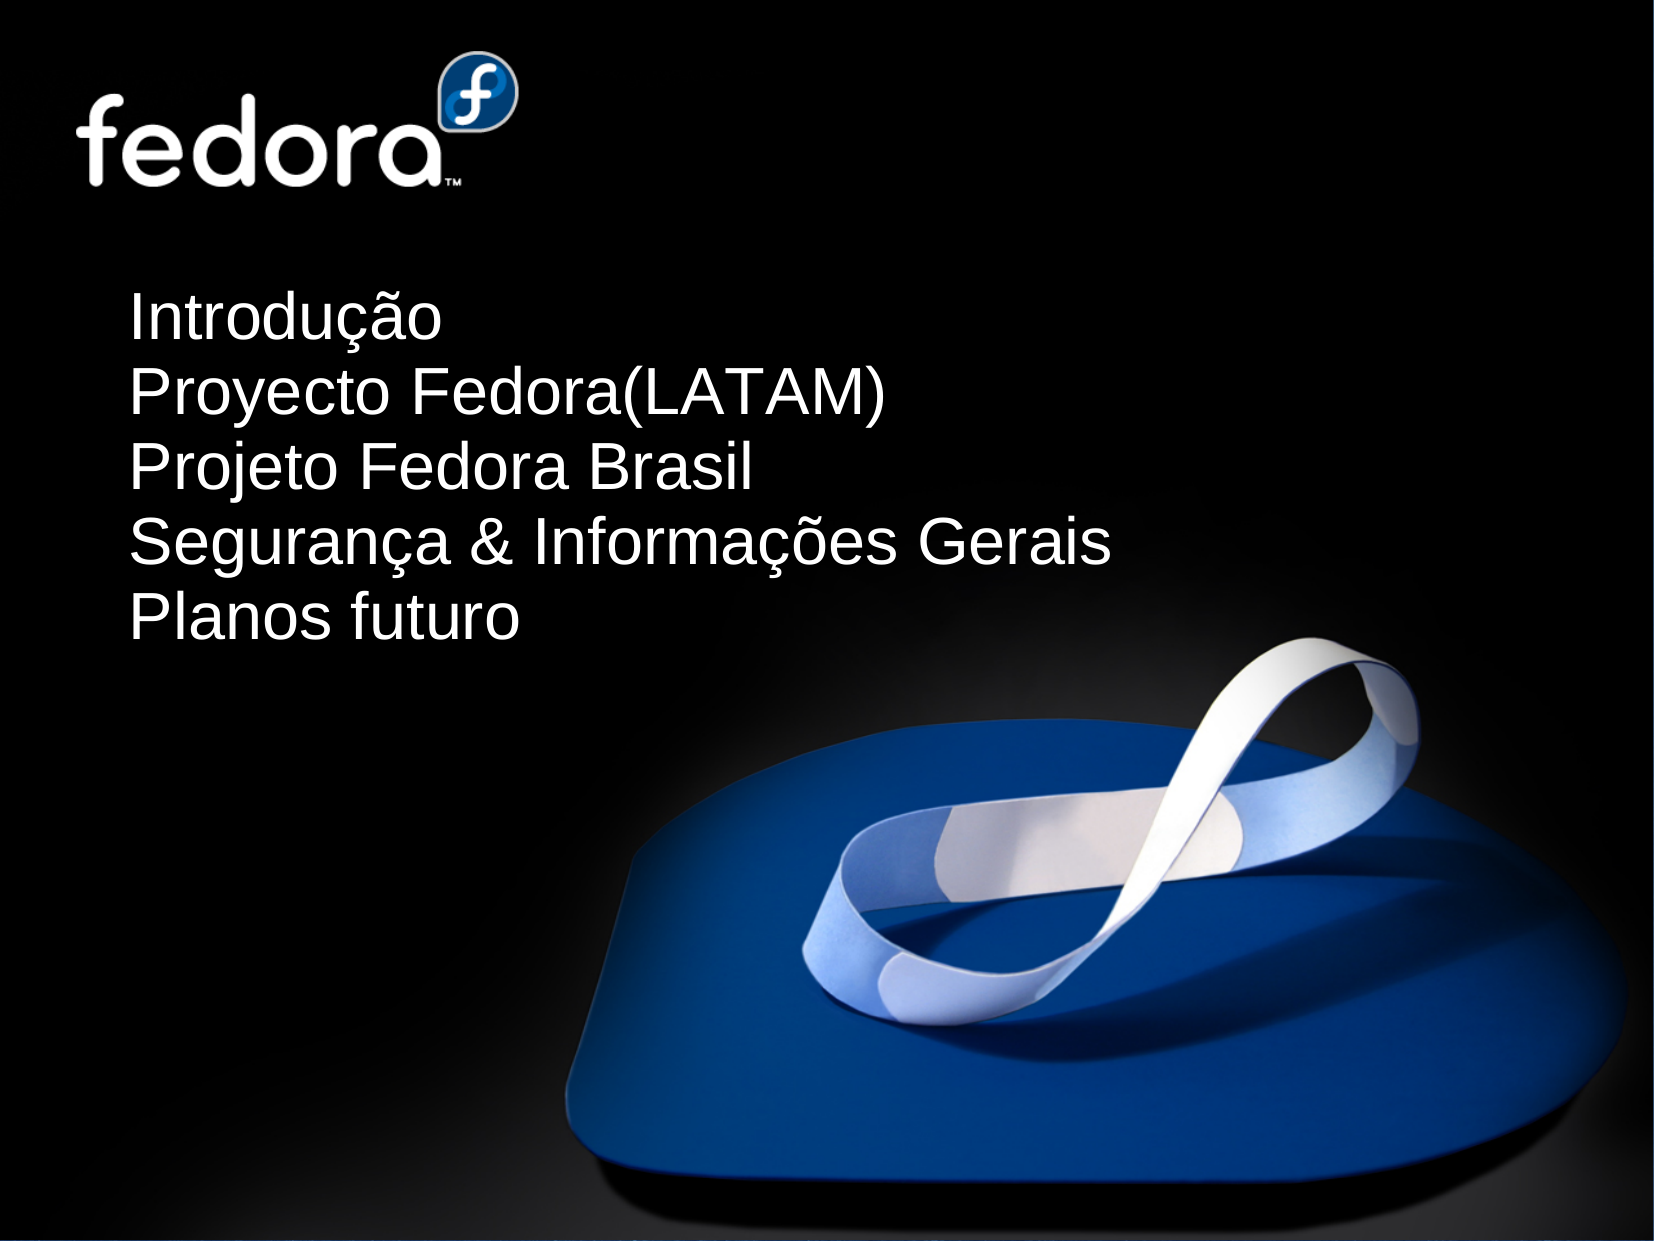

Introdução
 Proyecto Fedora(LATAM)
 Projeto Fedora Brasil
 Segurança & Informações Gerais
 Planos futuro
# What is Fedora?
 Who is Fedora?
 Why does Fedora matter?
 How do you join the open source movement?